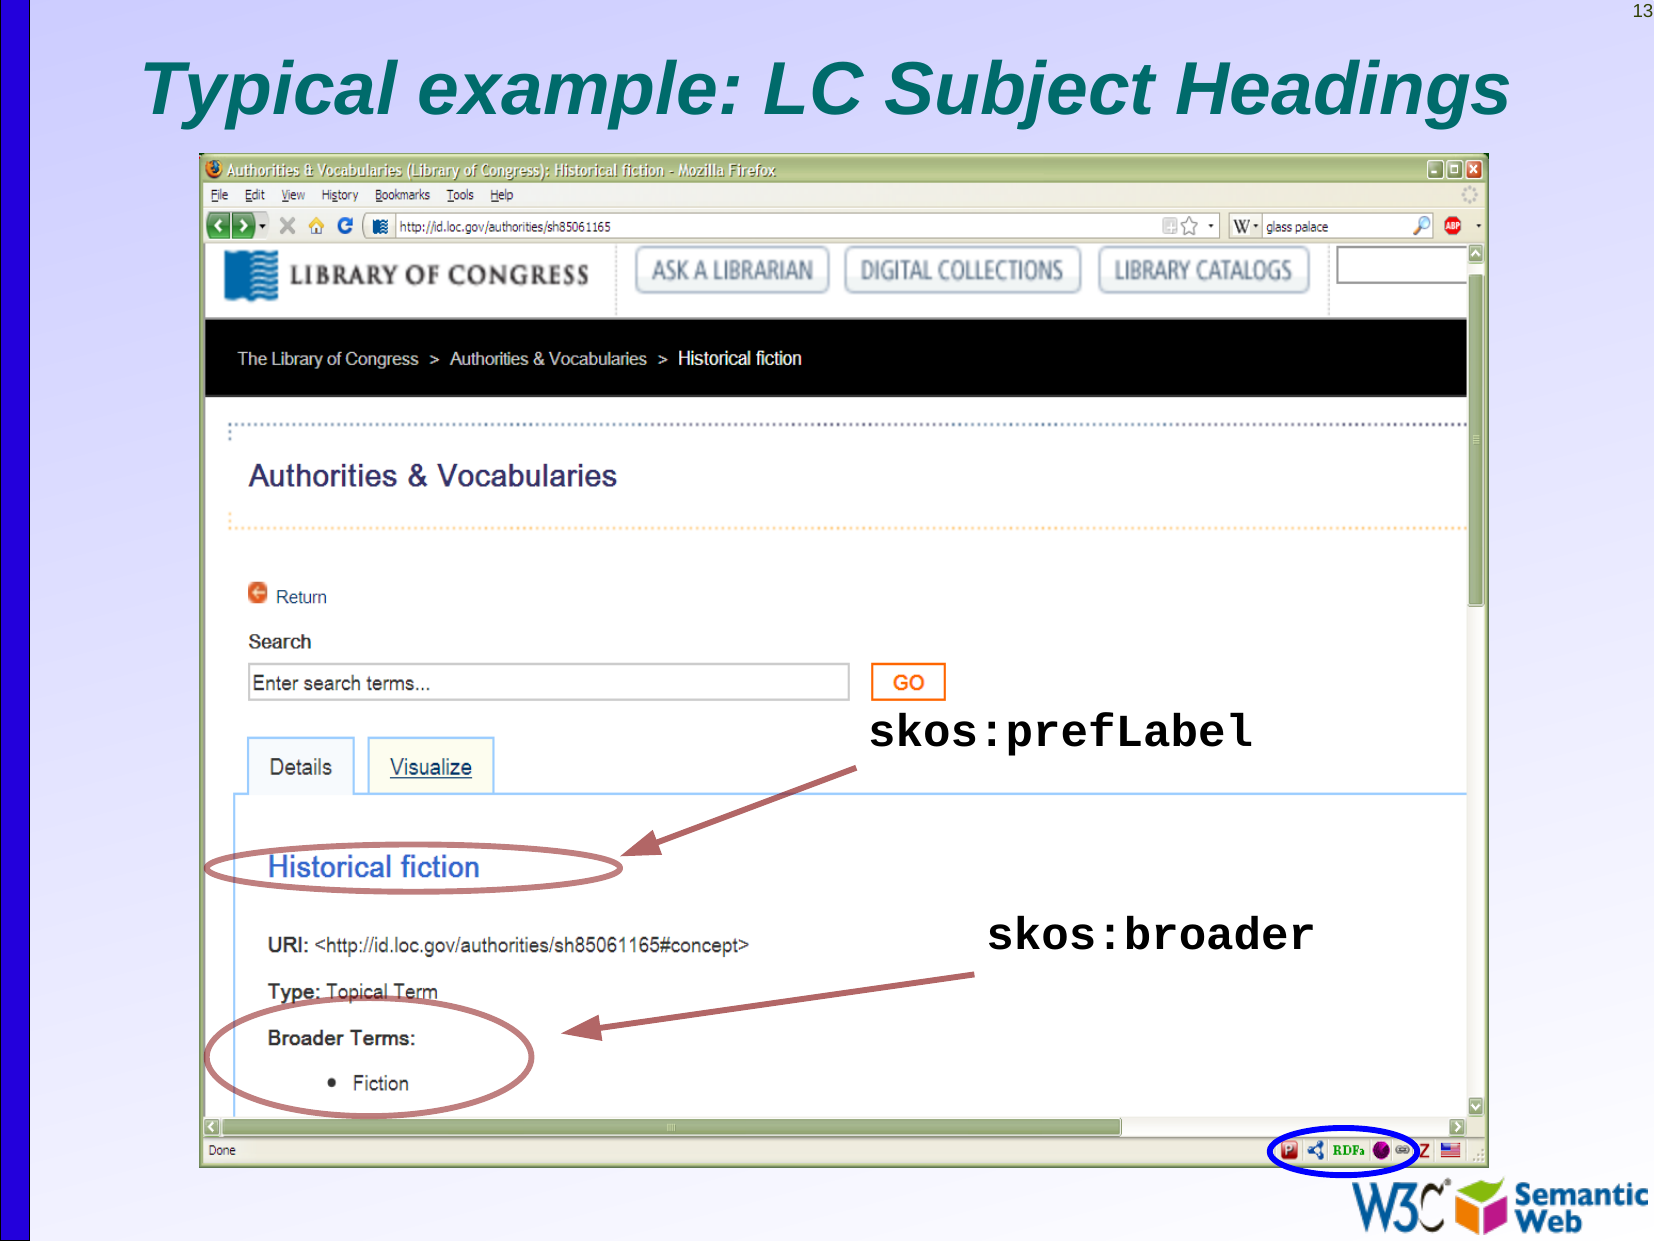

# Typical example: LC Subject Headings
skos:prefLabel
skos:broader